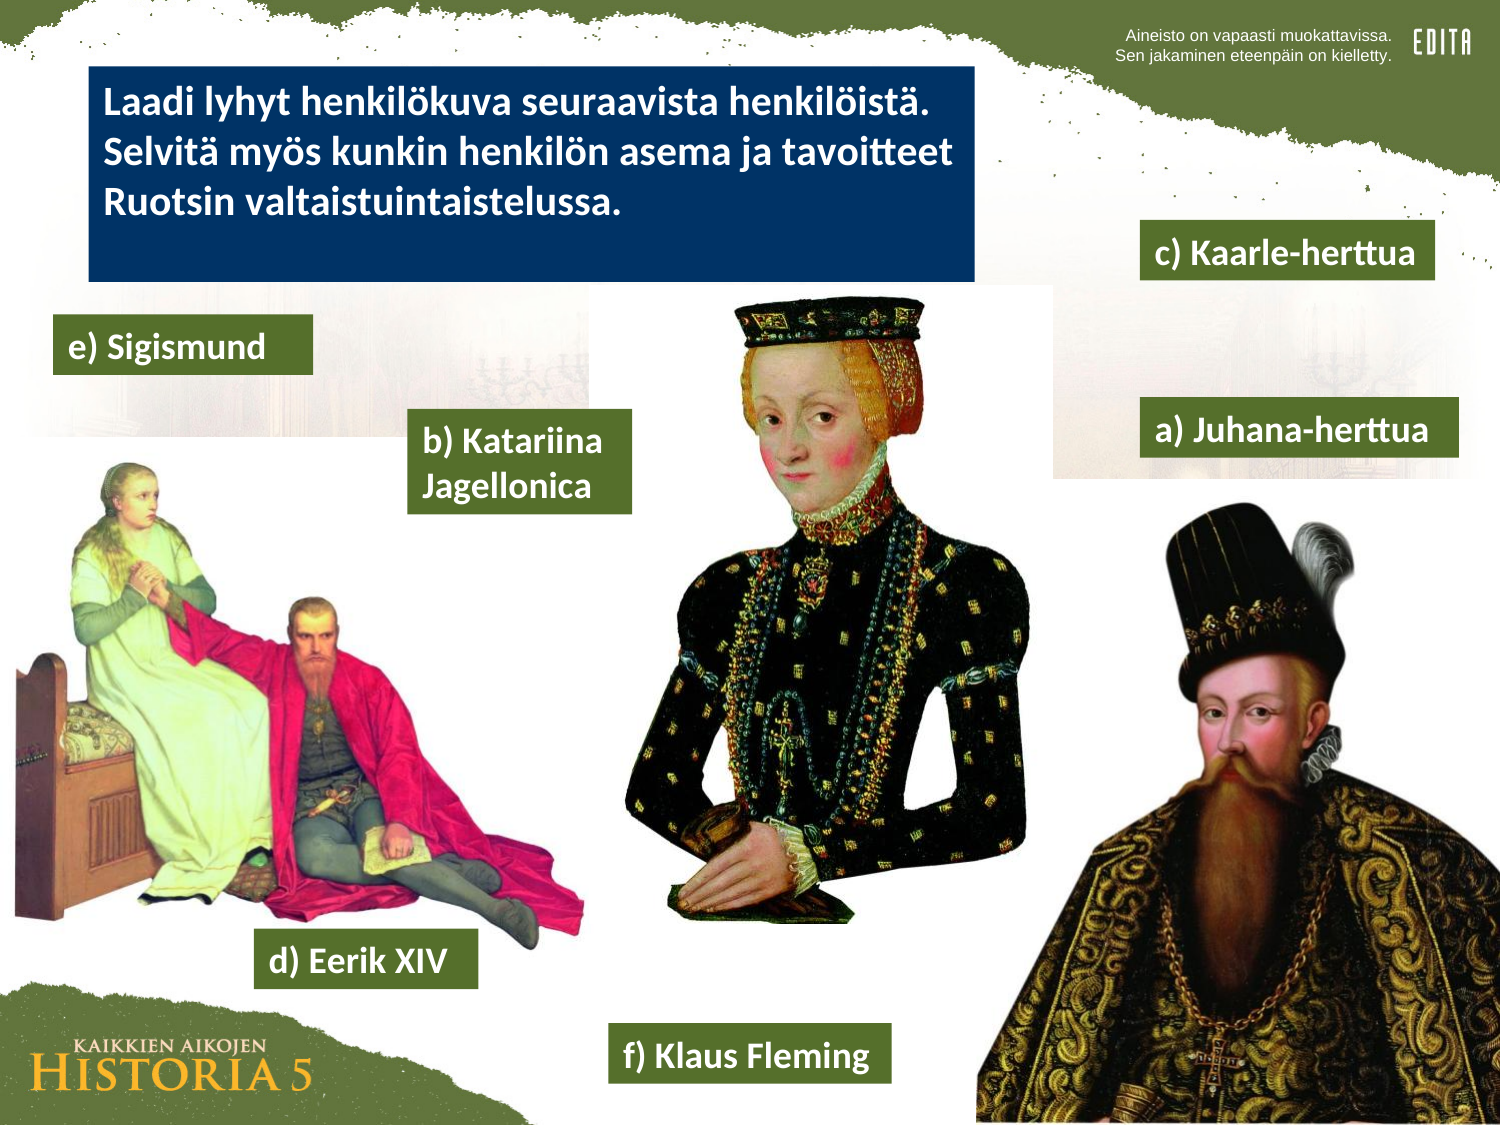

Laadi lyhyt henkilökuva seuraavista henkilöistä. Selvitä myös kunkin henkilön asema ja tavoitteet Ruotsin valtaistuintaistelussa.
c) Kaarle-herttua
e) Sigismund
a) Juhana-herttua
b) Katariina Jagellonica
d) Eerik XIV
f) Klaus Fleming